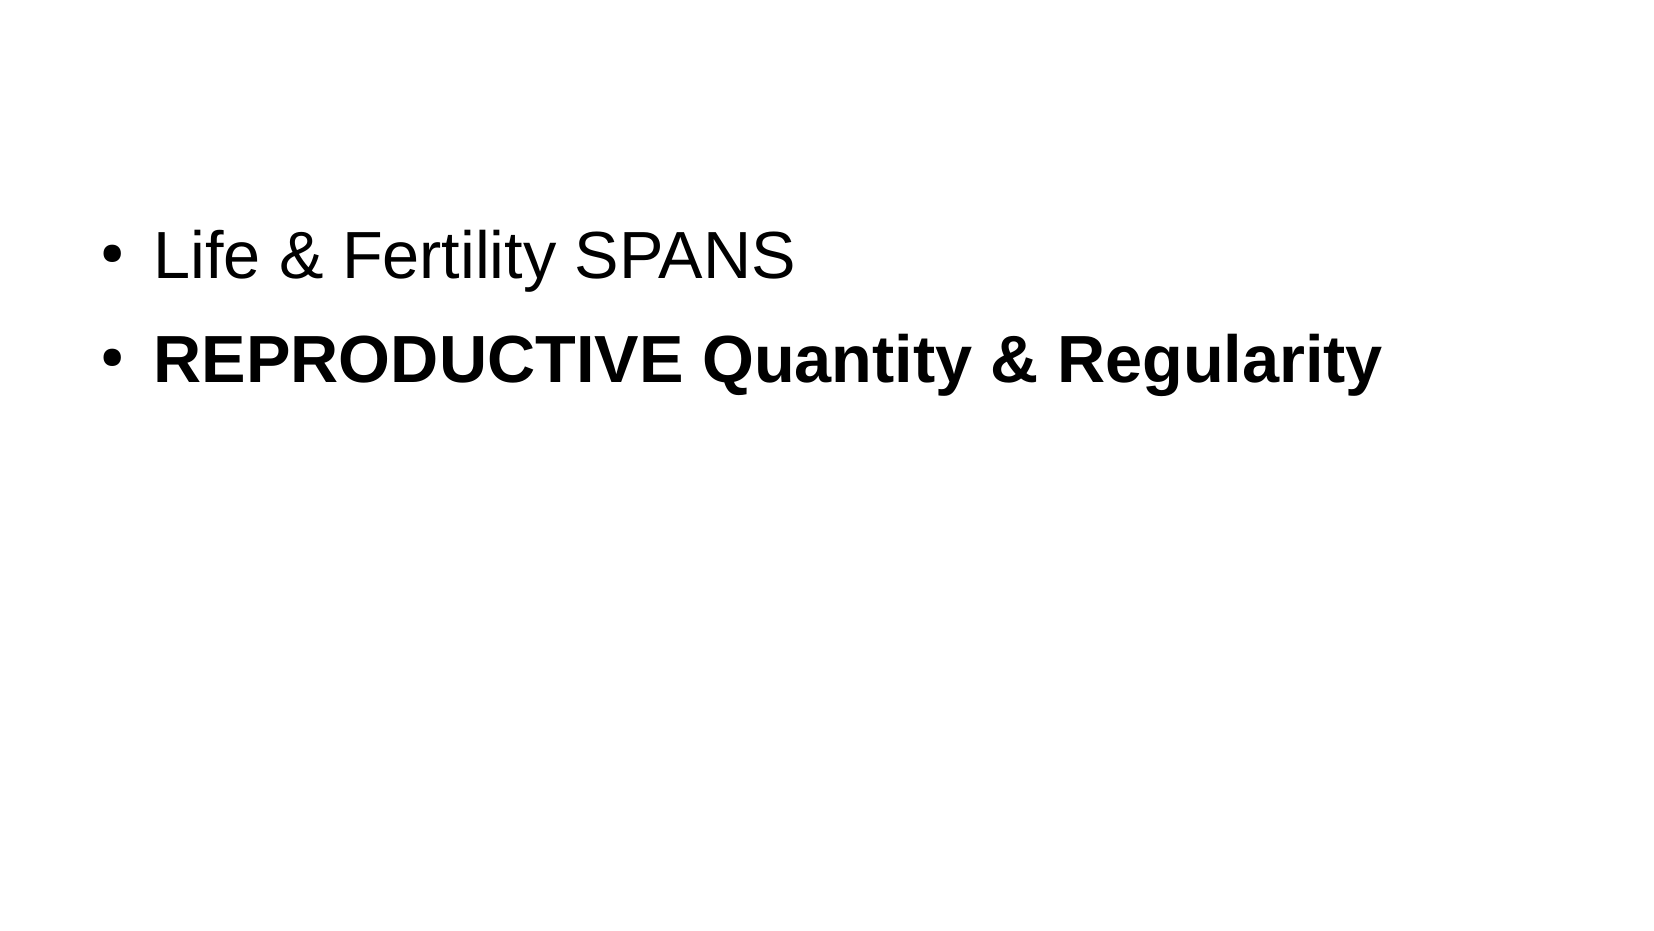

# Life & Fertility SPANS
REPRODUCTIVE Quantity & Regularity